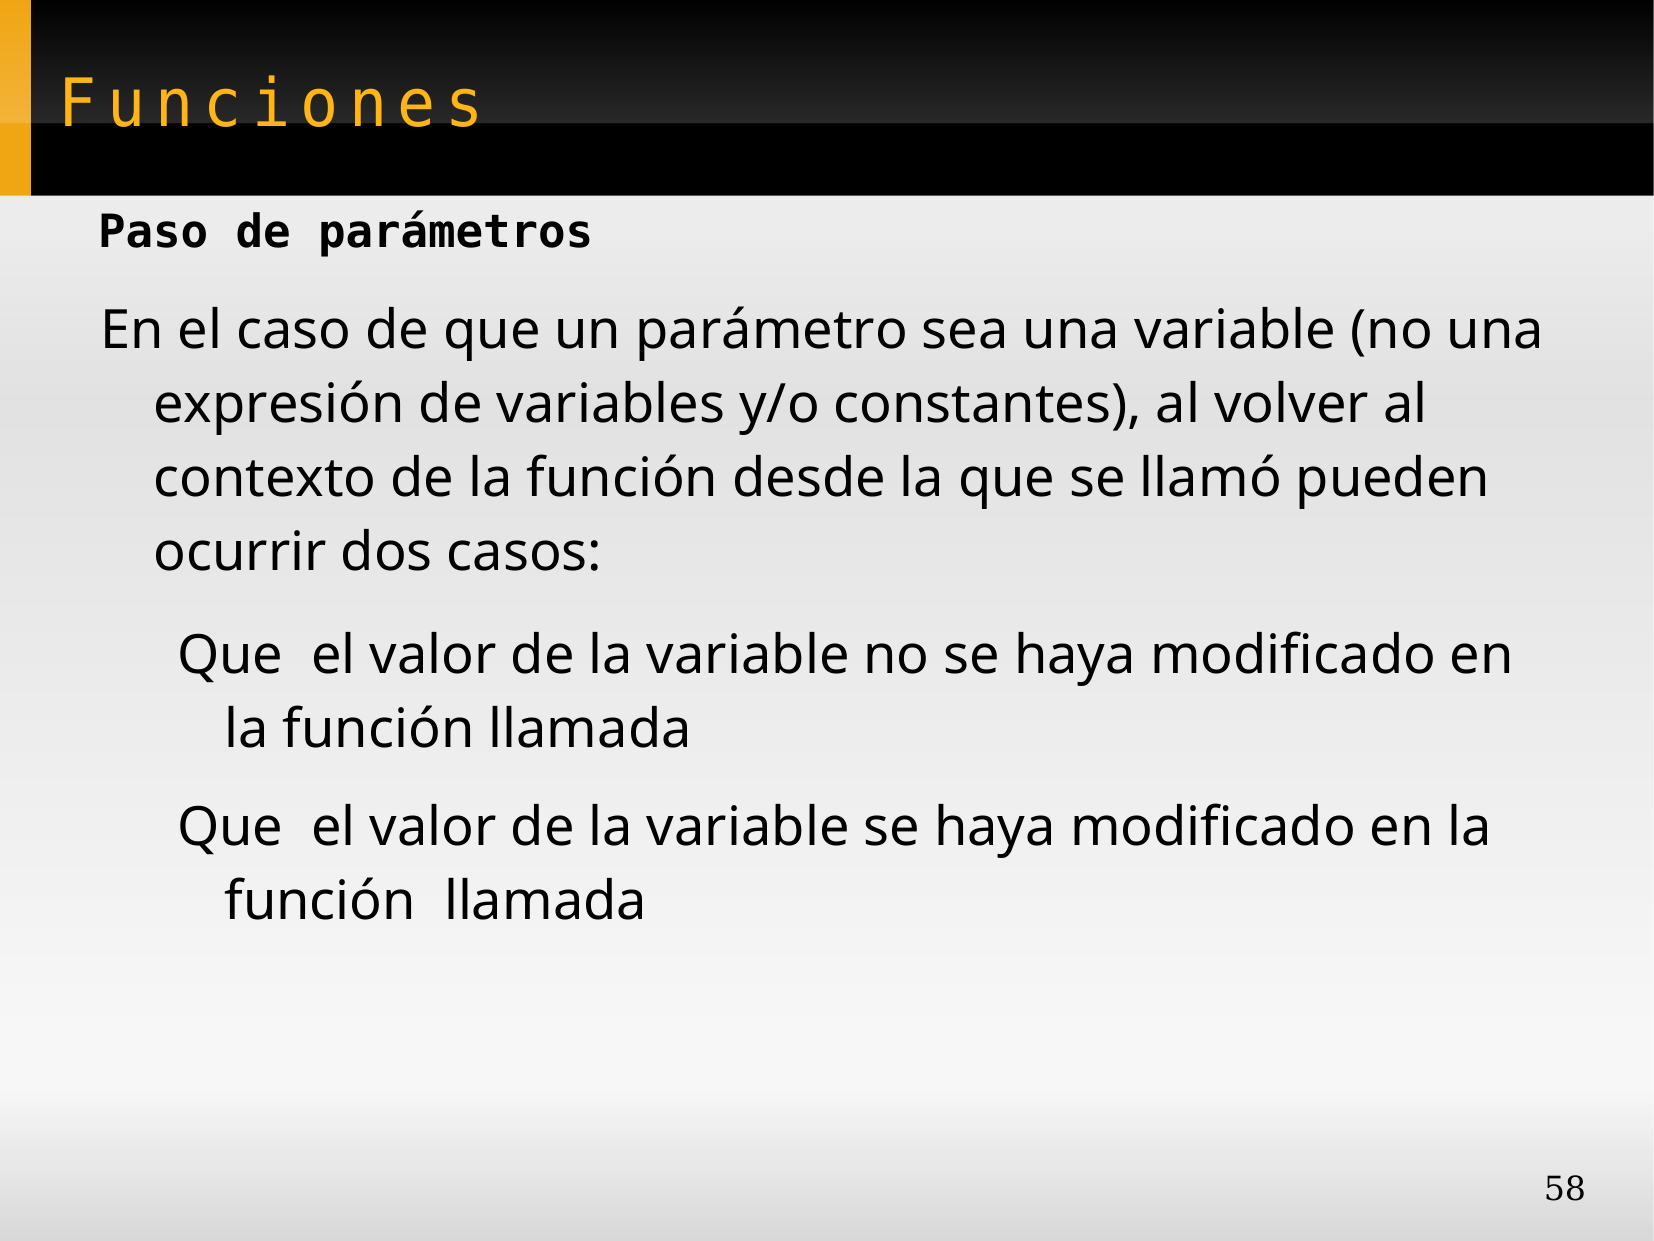

# Funciones
Paso de parámetros
En el caso de que un parámetro sea una variable (no una expresión de variables y/o constantes), al volver al contexto de la función desde la que se llamó pueden ocurrir dos casos:
Que el valor de la variable no se haya modificado en la función llamada
Que el valor de la variable se haya modificado en la función llamada
58